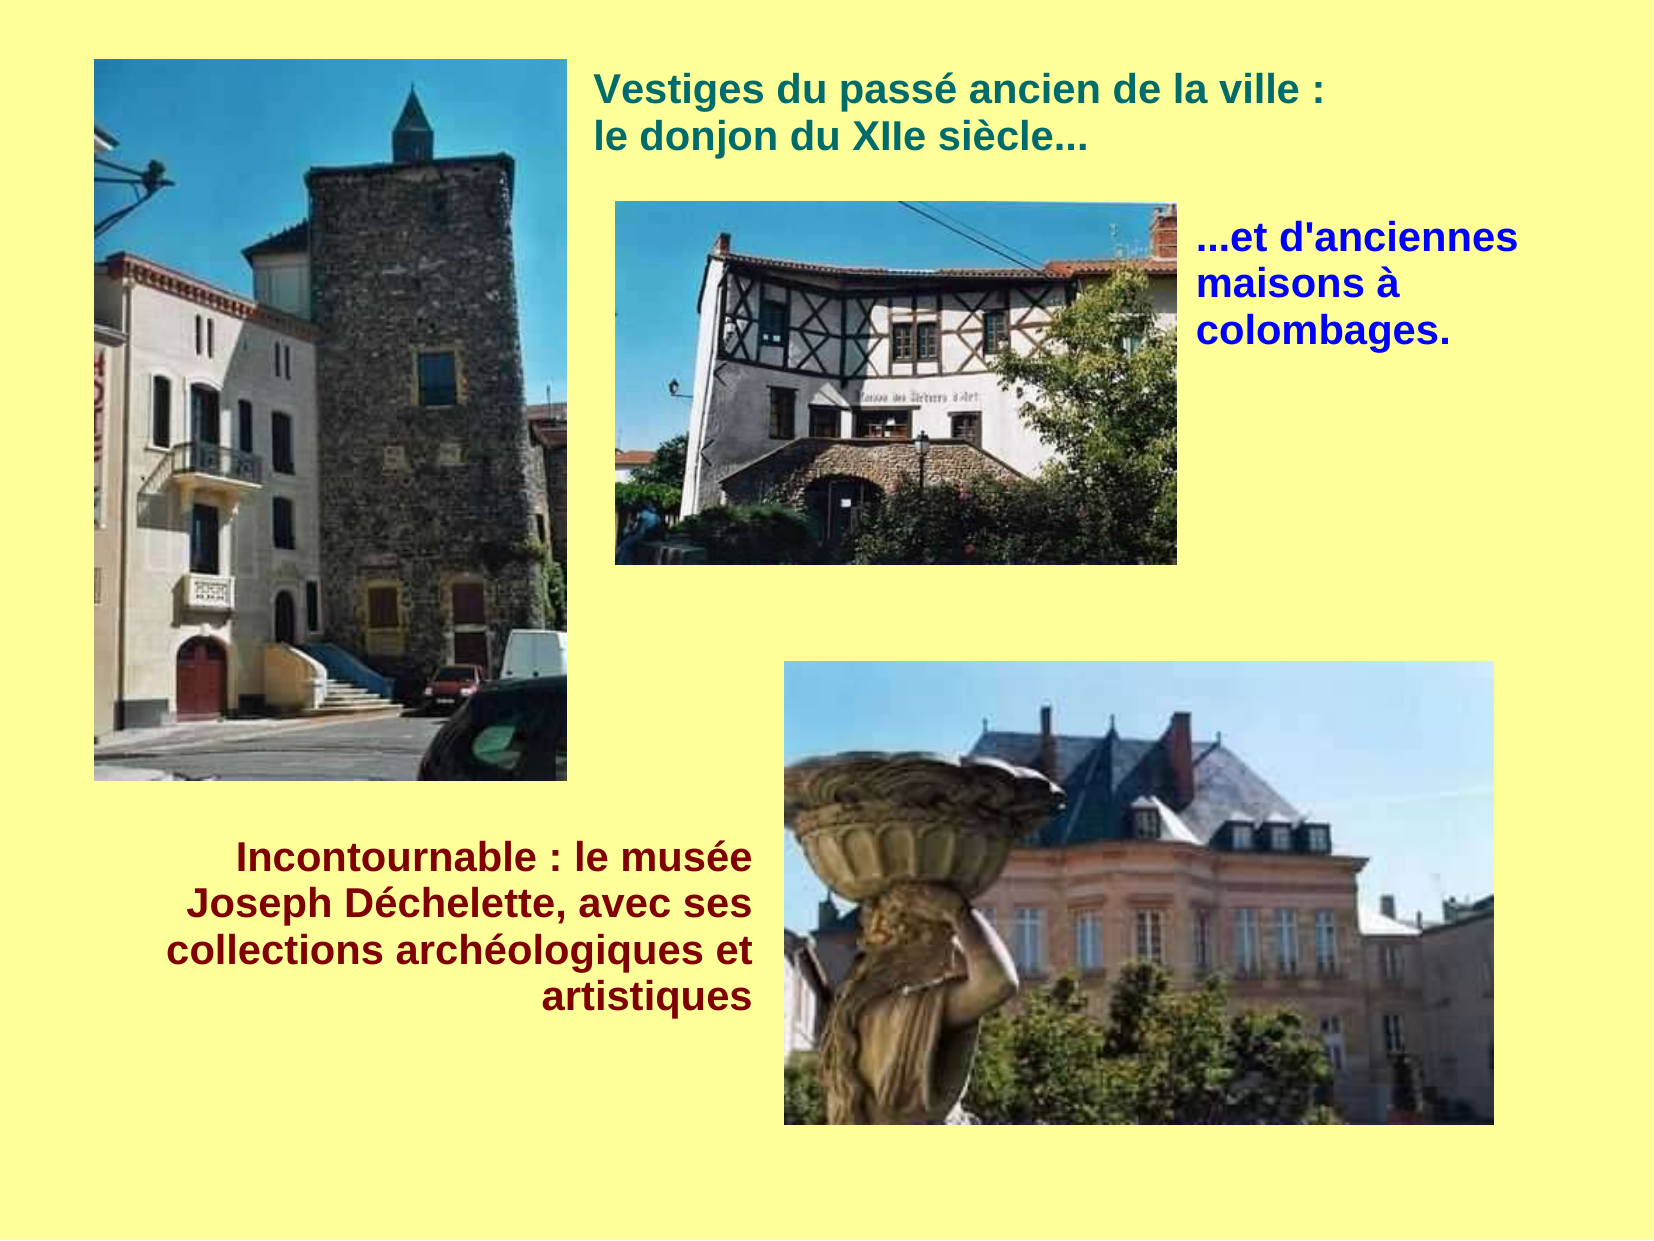

Vestiges du passé ancien de la ville : le donjon du XIIe siècle...
...et d'anciennes maisons à colombages.
Incontournable : le musée Joseph Déchelette, avec ses collections archéologiques et artistiques